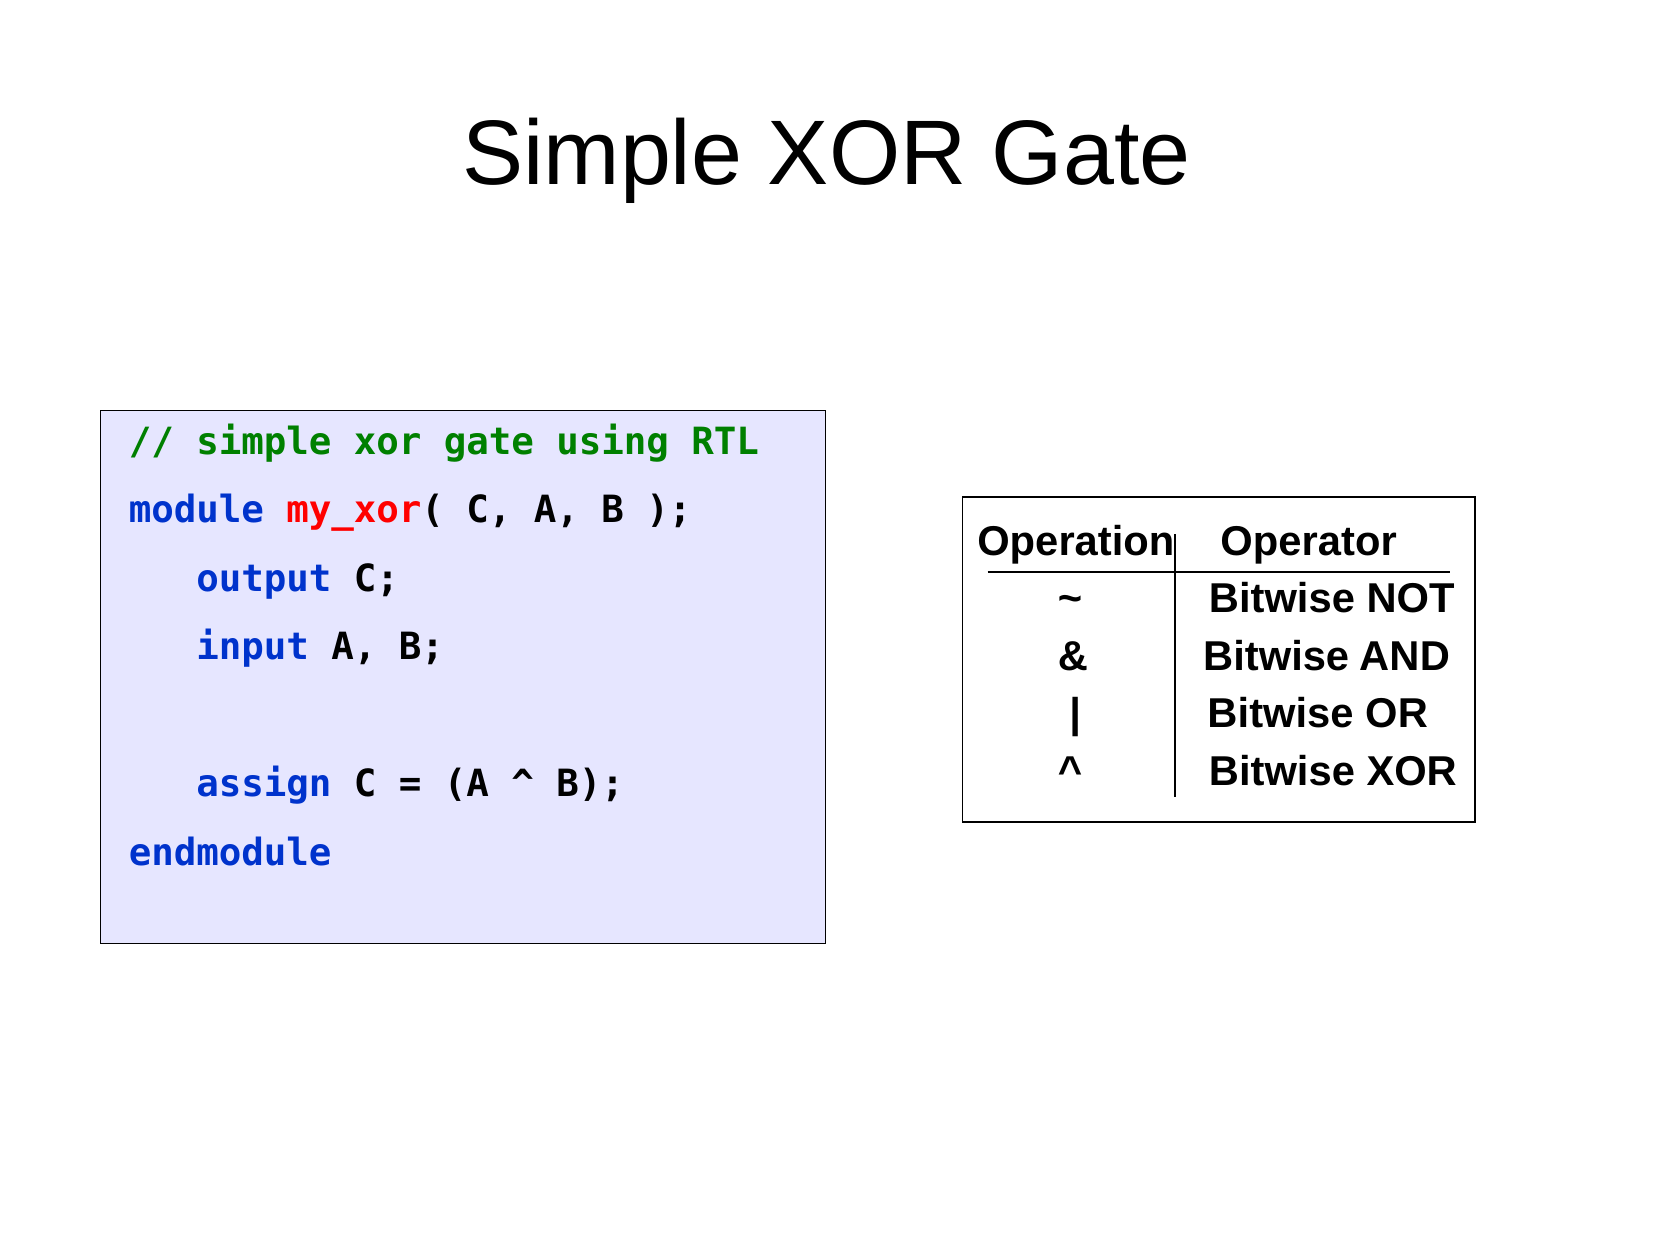

# Simple XOR Gate
// simple xor gate using RTL
module my_xor( C, A, B );
 output C;
 input A, B;
 assign C = (A ^ B);
endmodule
Operation Operator
 ~ Bitwise NOT
 & Bitwise AND
 | Bitwise OR
 ^ Bitwise XOR